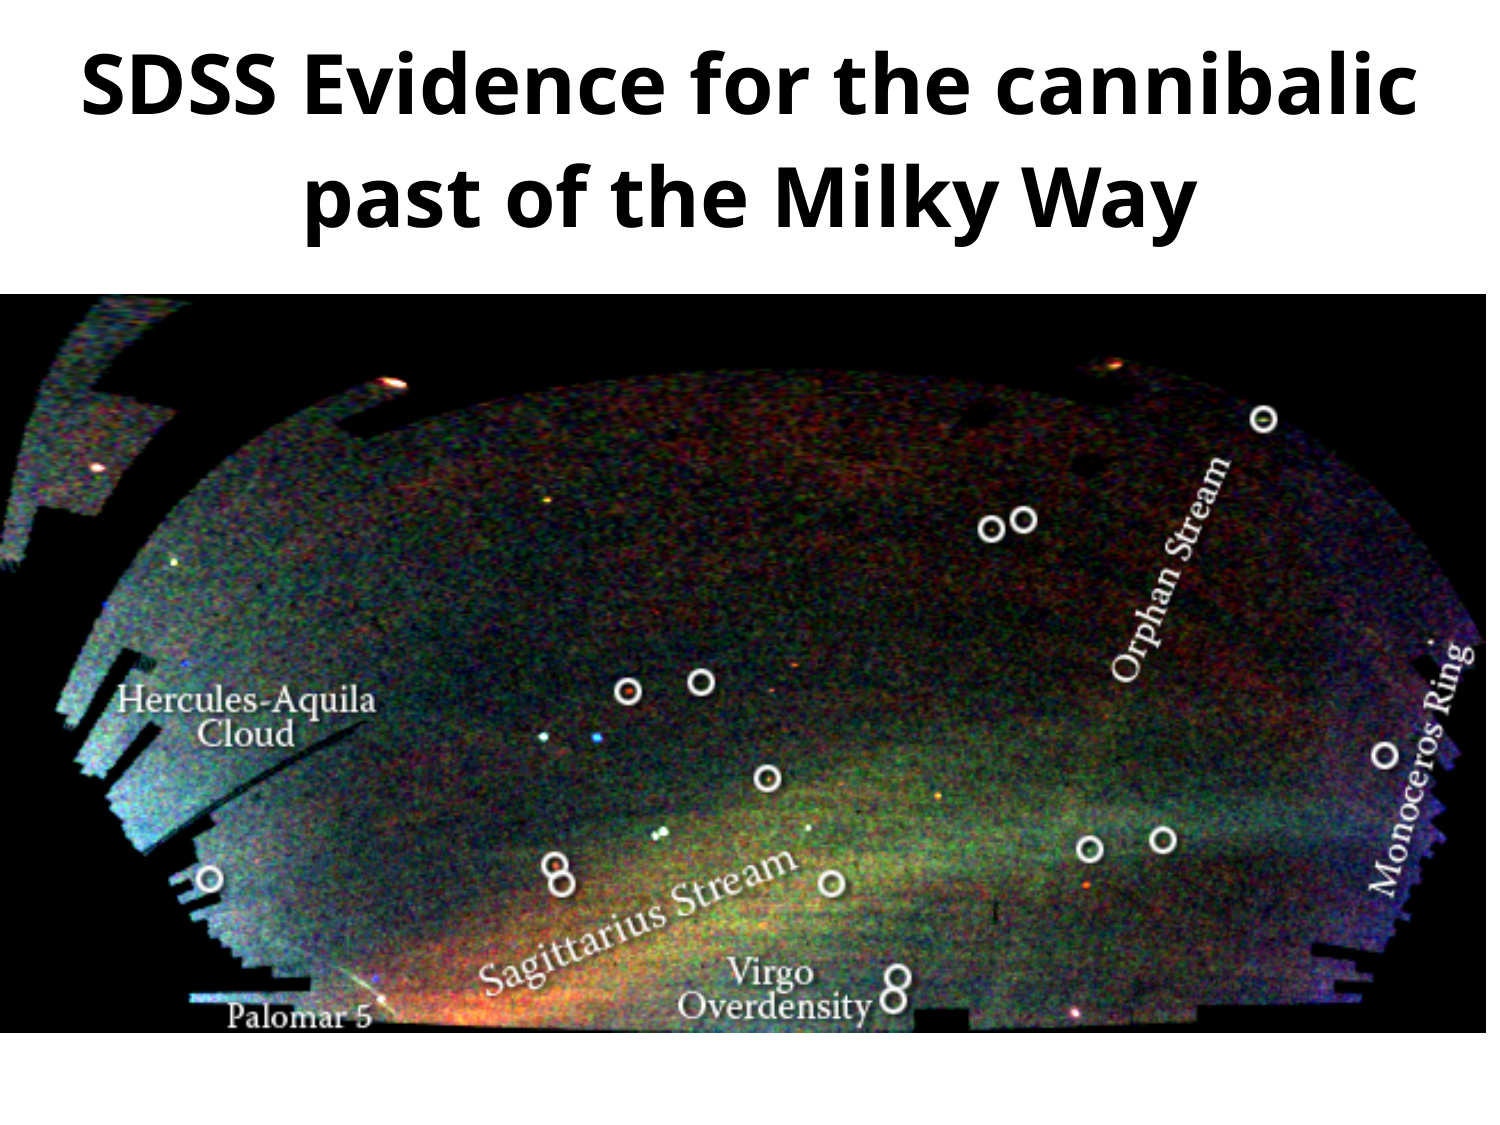

# SDSS Evidence for the cannibalic past of the Milky Way